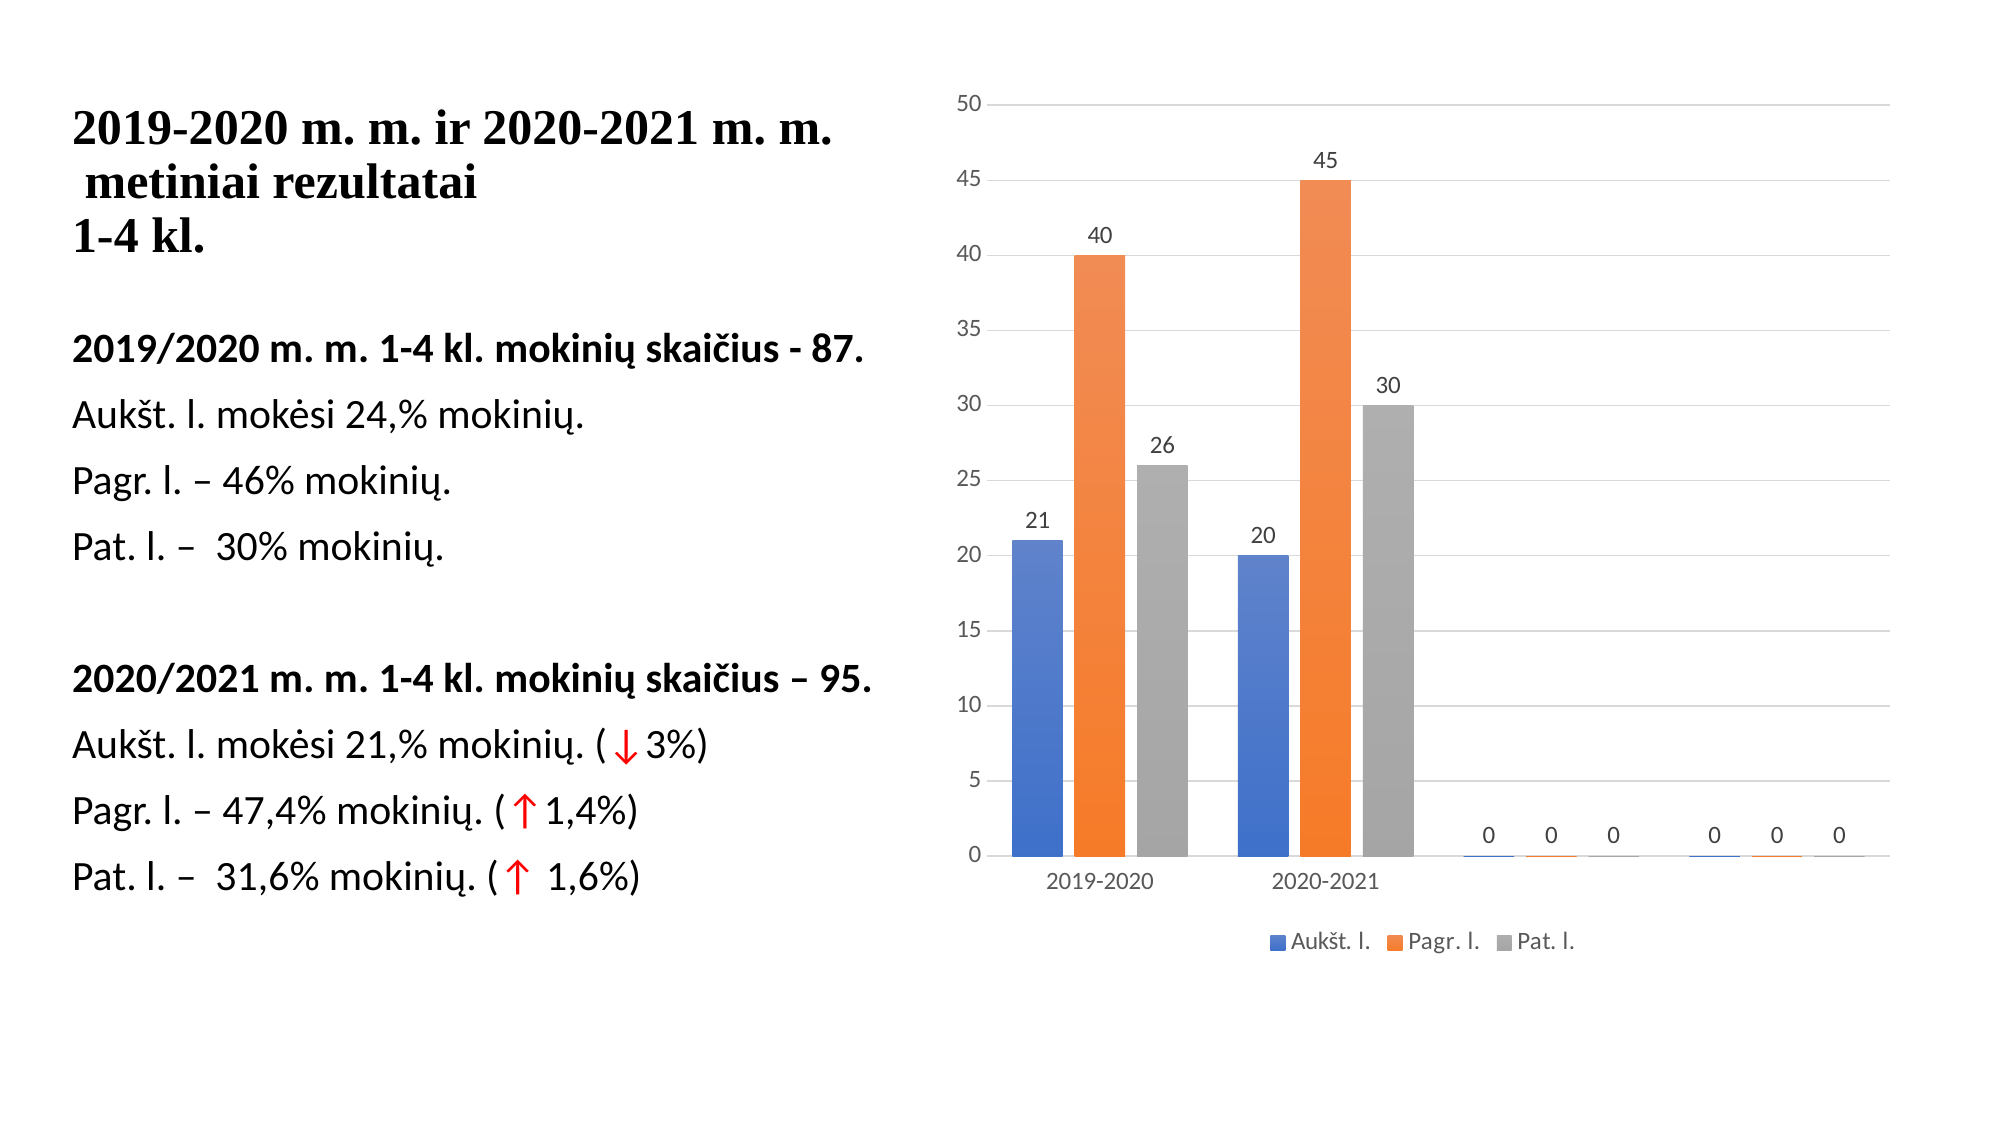

# 2019-2020 m. m. ir 2020-2021 m. m. metiniai rezultatai 1-4 kl.
### Chart
| Category | Aukšt. l. | Pagr. l. | Pat. l. |
|---|---|---|---|
| 2019-2020 | 21.0 | 40.0 | 26.0 |
| 2020-2021 | 20.0 | 45.0 | 30.0 |
| None | 0.0 | 0.0 | 0.0 |
| None | 0.0 | 0.0 | 0.0 |
2019/2020 m. m. 1-4 kl. mokinių skaičius - 87.
Aukšt. l. mokėsi 24,% mokinių.
Pagr. l. – 46% mokinių.
Pat. l. – 30% mokinių.
2020/2021 m. m. 1-4 kl. mokinių skaičius – 95.
Aukšt. l. mokėsi 21,% mokinių. (↓3%)
Pagr. l. – 47,4% mokinių. (↑1,4%)
Pat. l. – 31,6% mokinių. (↑ 1,6%)